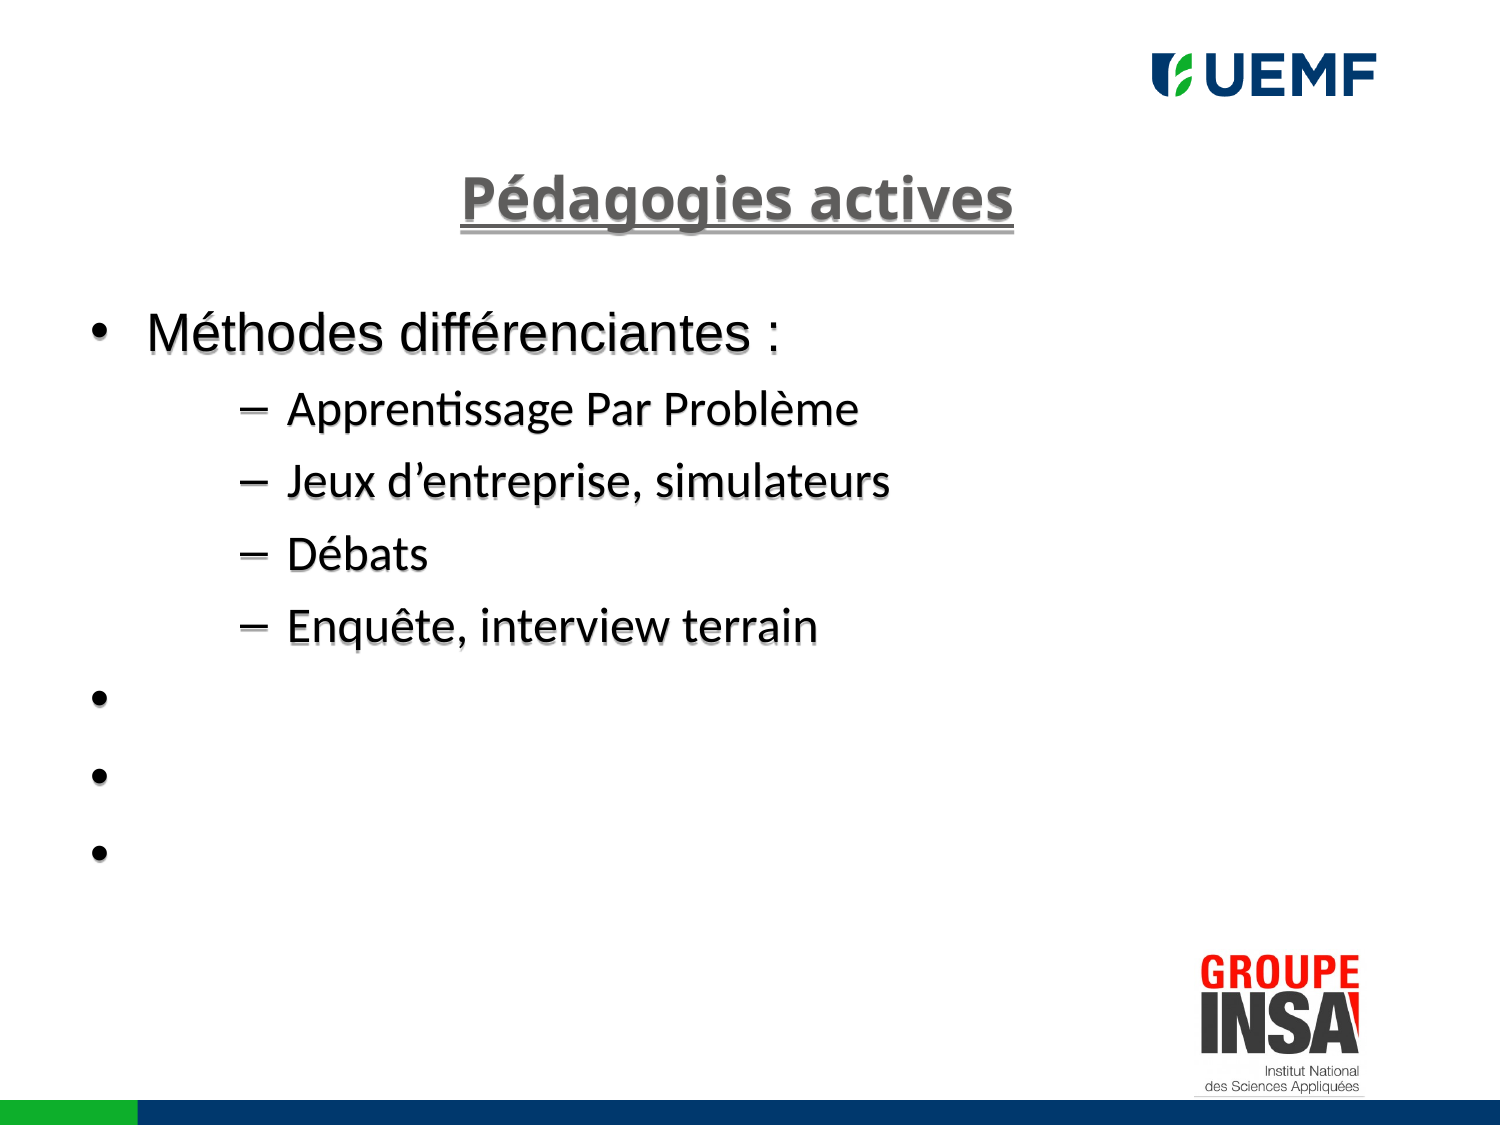

# Pédagogies actives
Méthodes différenciantes :
Apprentissage Par Problème
Jeux d’entreprise, simulateurs
Débats
Enquête, interview terrain